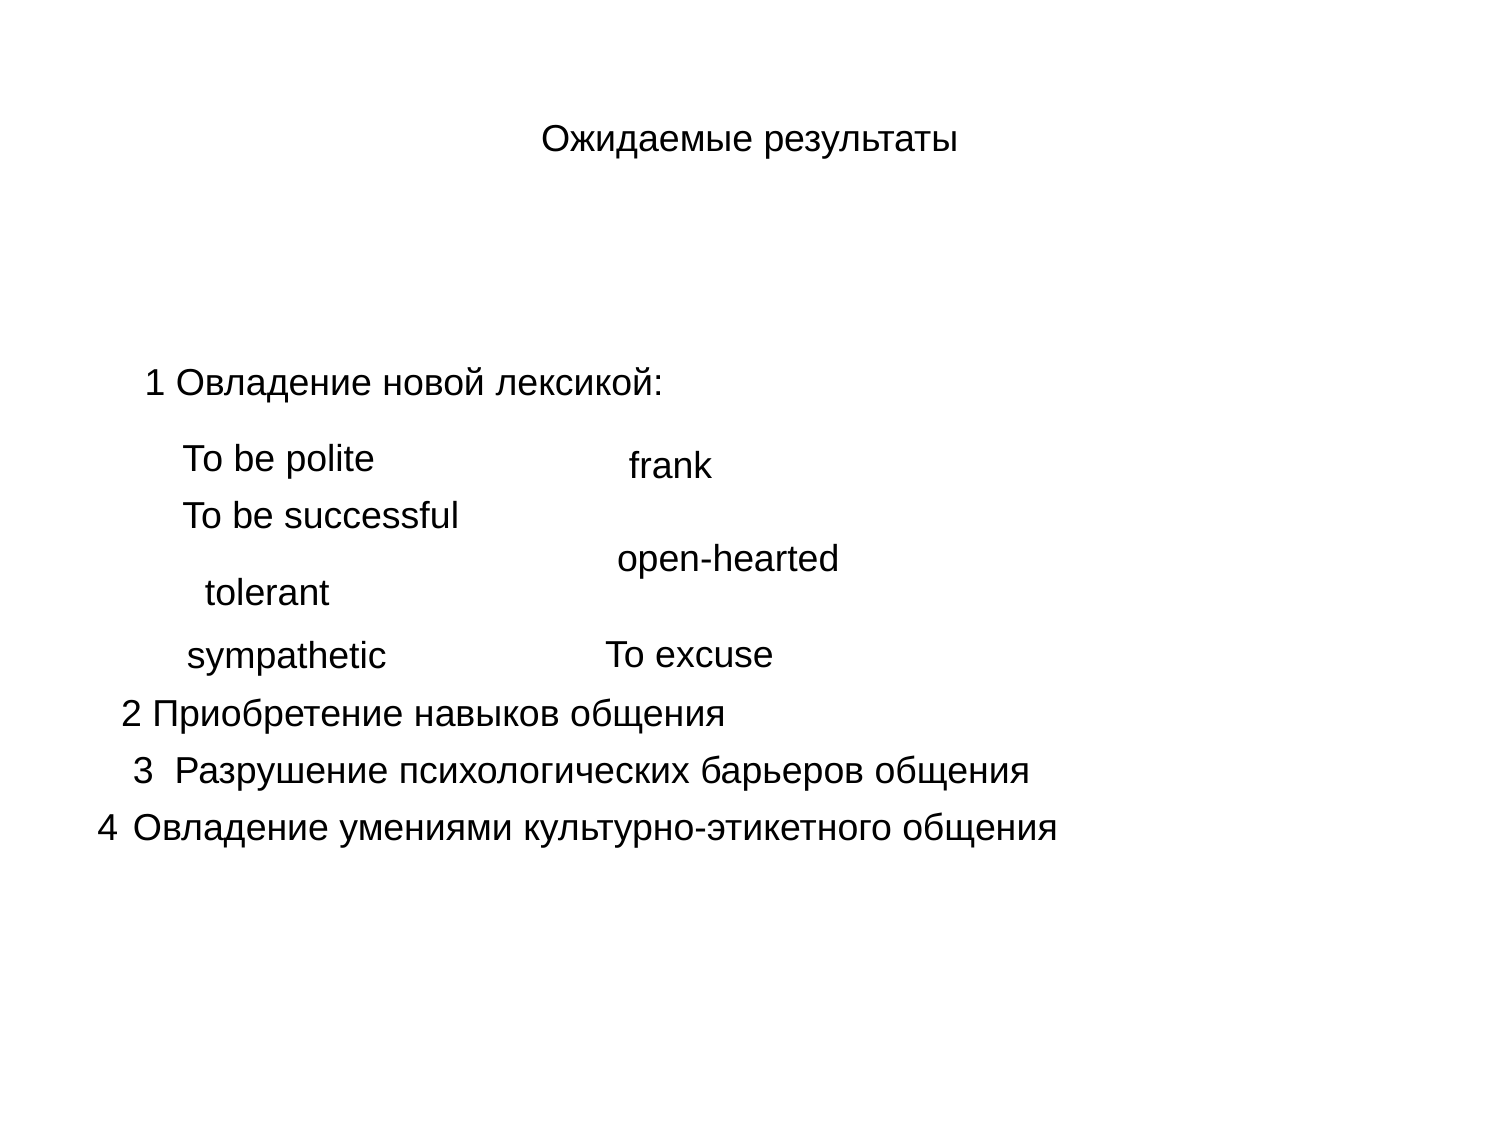

Ожидаемые результаты
1 Овладение новой лексикой:
То be polite
frank
To be successful
open-hearted
tolerant
To excuse
sympathetic
2 Приобретение навыков общения
3 Разрушение психологических барьеров общения
4
Овладение умениями культурно-этикетного общения